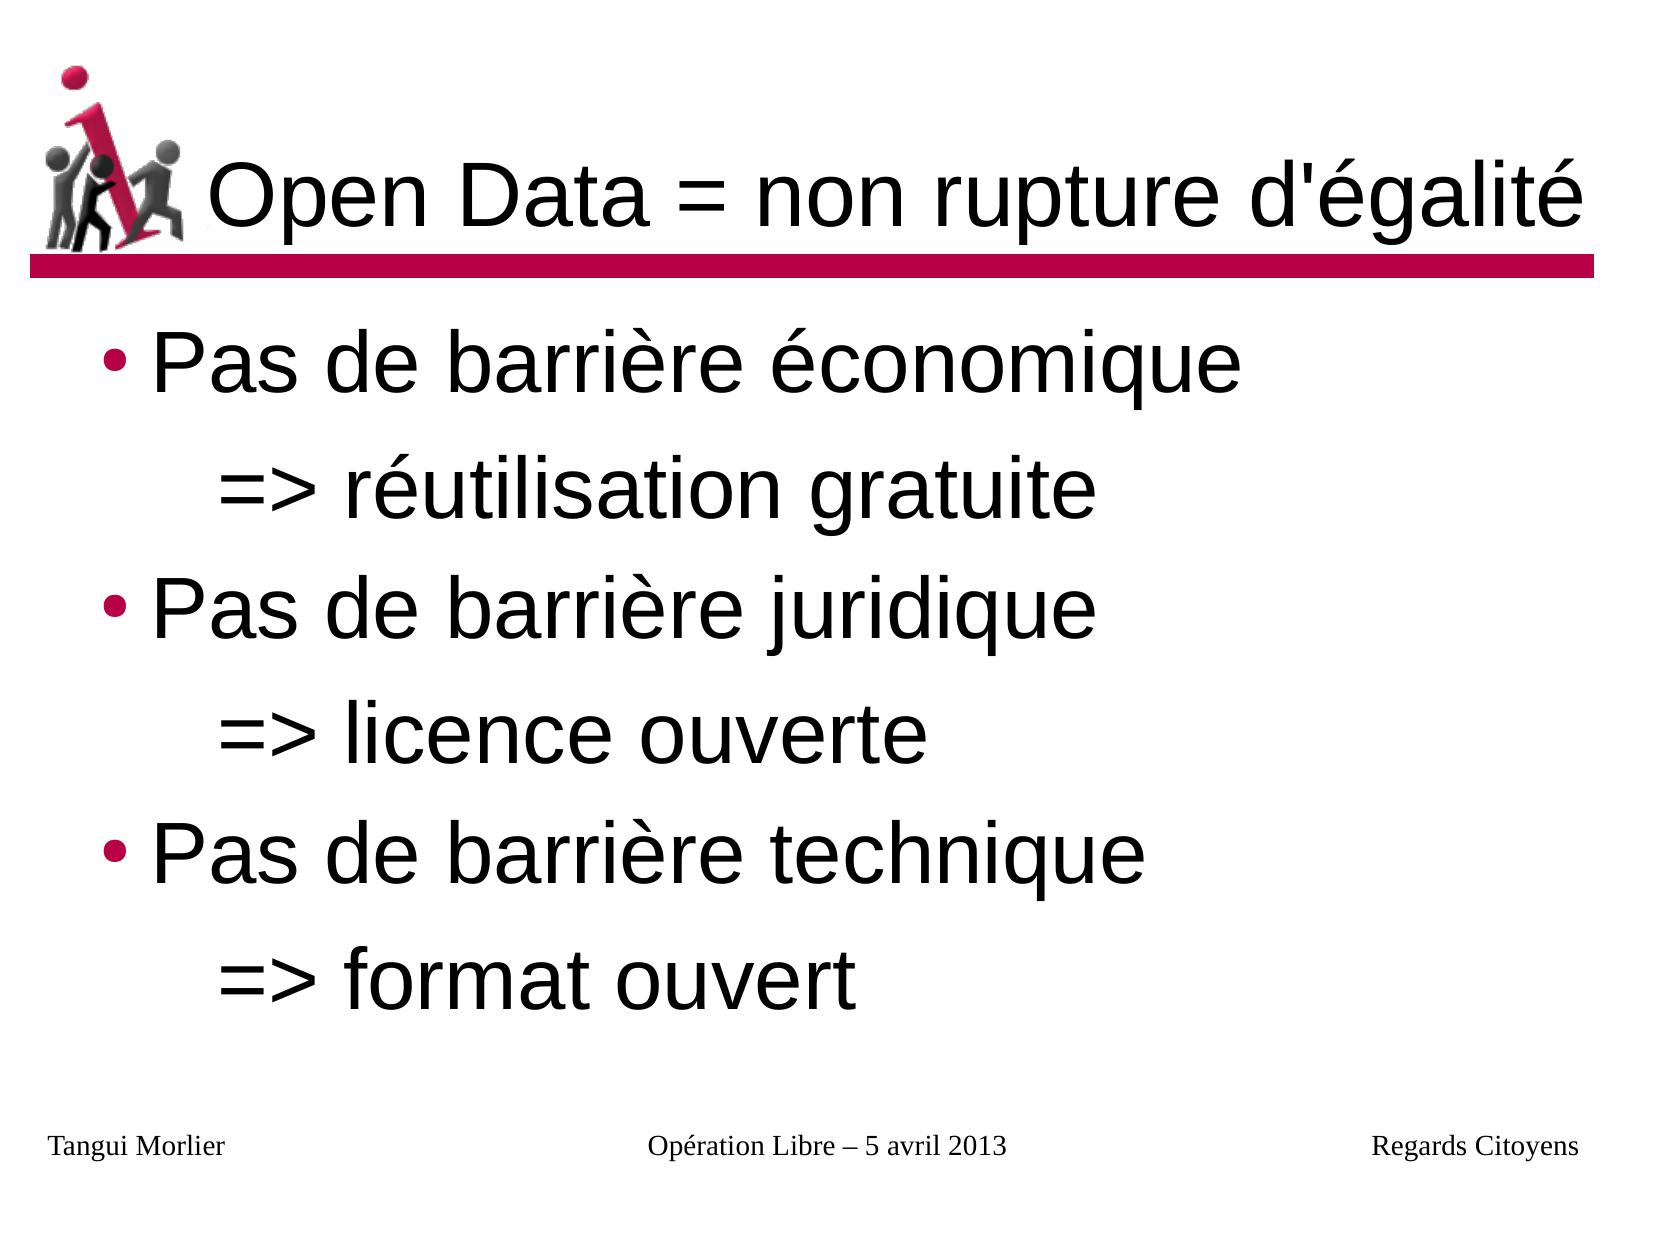

# Open Data = non rupture d'égalité
Pas de barrière économique
=> réutilisation gratuite
Pas de barrière juridique
=> licence ouverte
Pas de barrière technique
=> format ouvert
Tangui Morlier - Opération Libre - 5 avril 2013